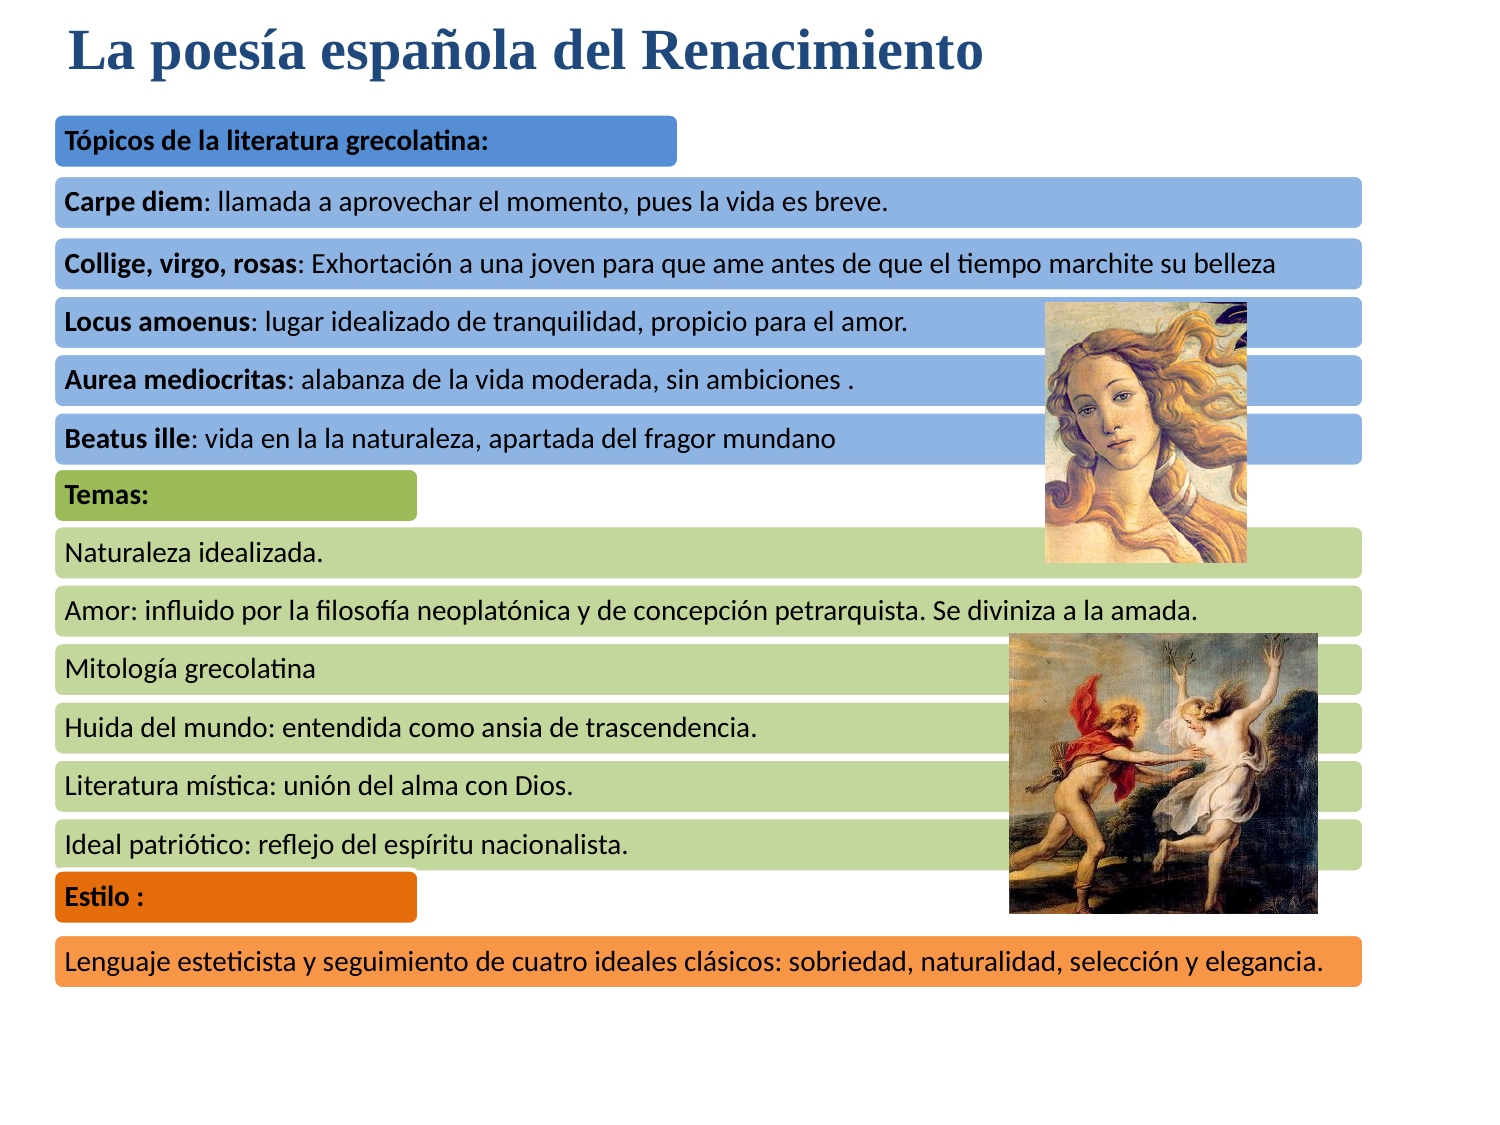

# La poesía española del Renacimiento
Tópicos de la literatura grecolatina:
Carpe diem: llamada a aprovechar el momento, pues la vida es breve.
Collige, virgo, rosas: Exhortación a una joven para que ame antes de que el tiempo marchite su belleza
Locus amoenus: lugar idealizado de tranquilidad, propicio para el amor.
Aurea mediocritas: alabanza de la vida moderada, sin ambiciones .
Beatus ille: vida en la la naturaleza, apartada del fragor mundano
Temas:
Naturaleza idealizada.
Amor: influido por la filosofía neoplatónica y de concepción petrarquista. Se diviniza a la amada.
Mitología grecolatina
Huida del mundo: entendida como ansia de trascendencia.
Literatura mística: unión del alma con Dios.
Ideal patriótico: reflejo del espíritu nacionalista.
Estilo :
Lenguaje esteticista y seguimiento de cuatro ideales clásicos: sobriedad, naturalidad, selección y elegancia.